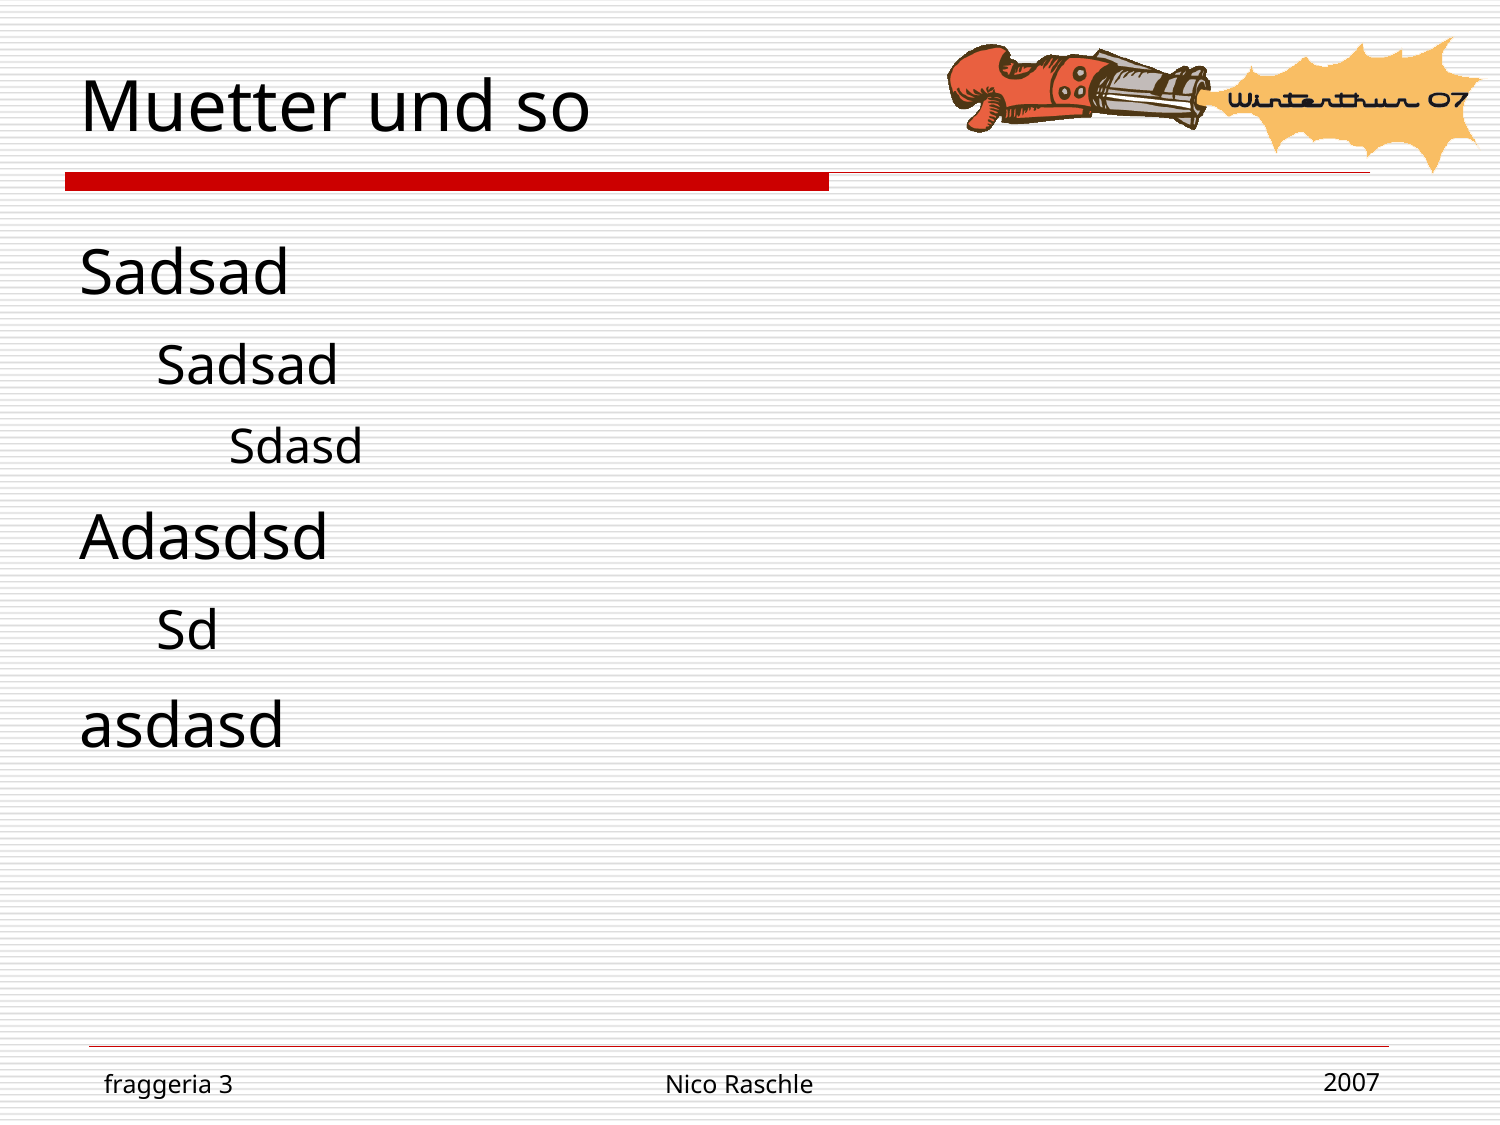

# Muetter und so
Sadsad
Sadsad
Sdasd
Adasdsd
Sd
asdasd